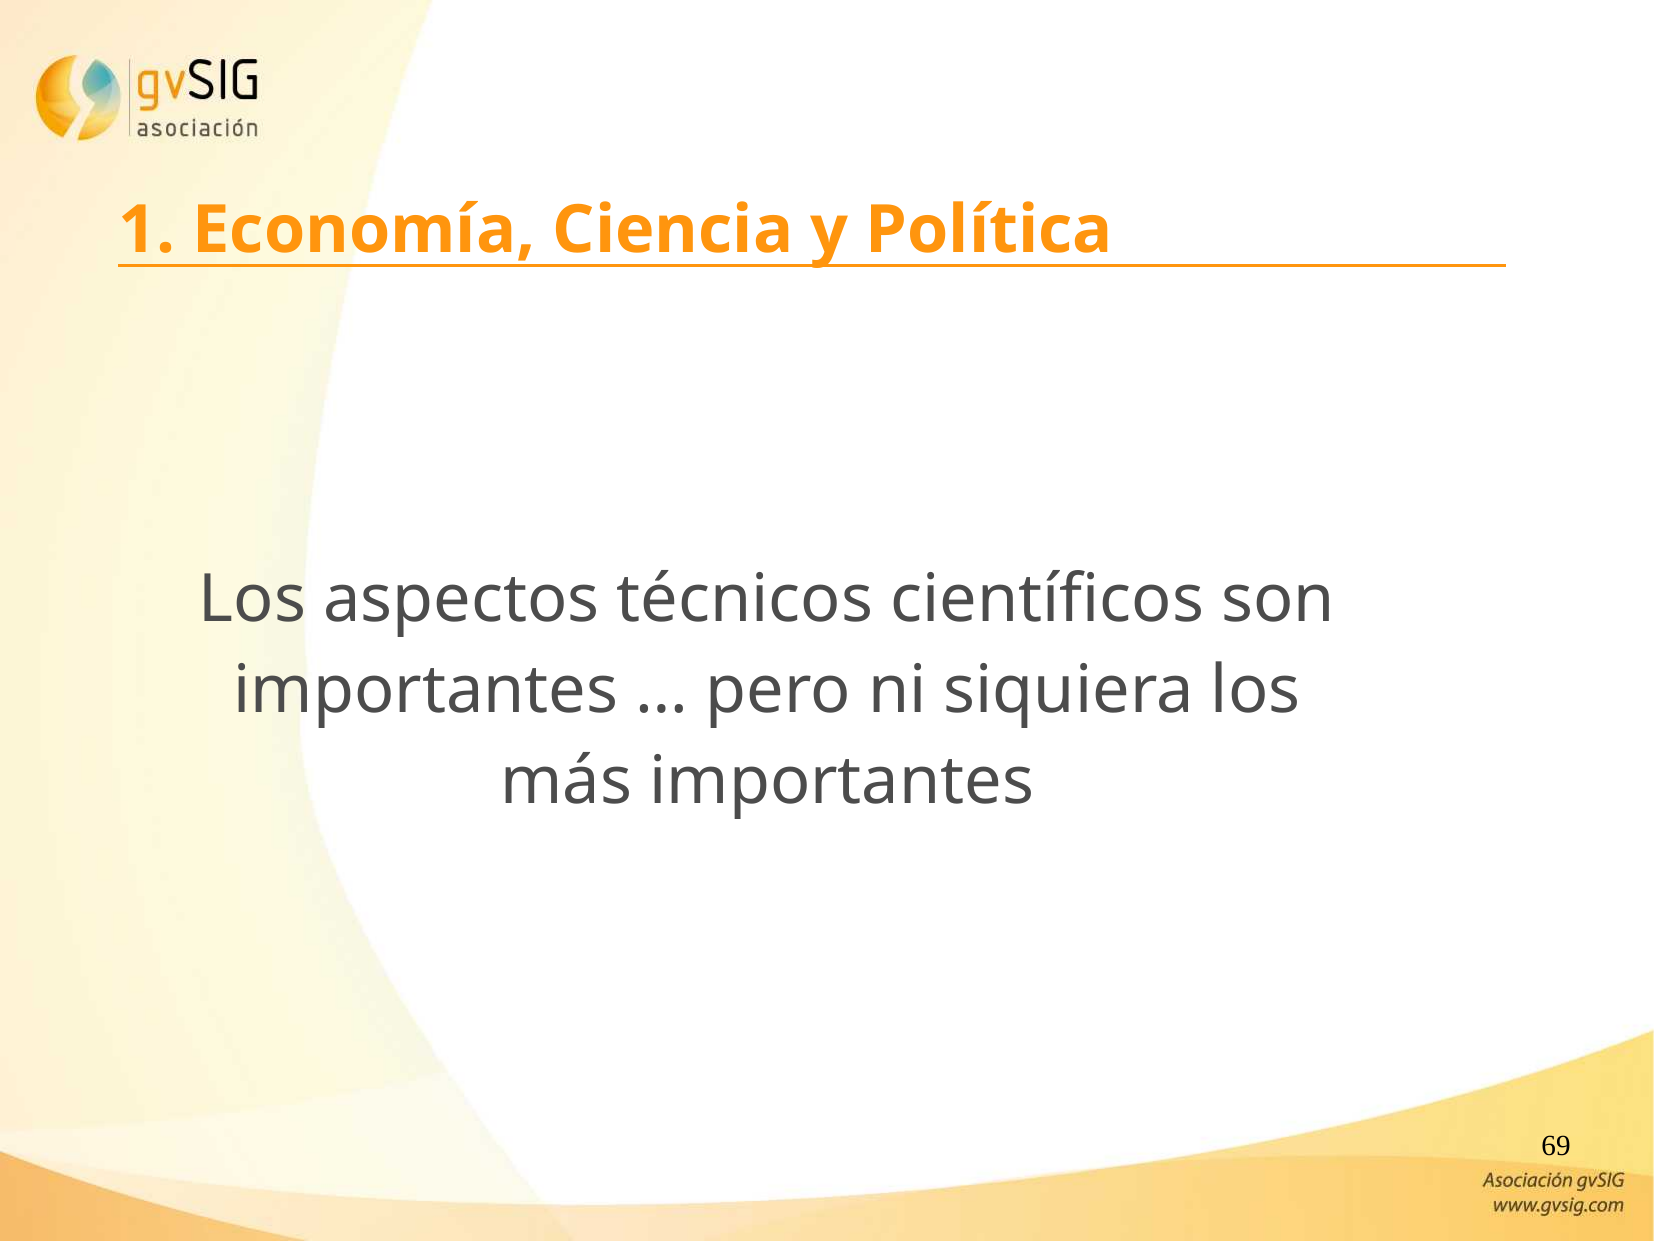

# 1. Economía, Ciencia y Política
Los aspectos técnicos científicos son importantes … pero ni siquiera los más importantes
69